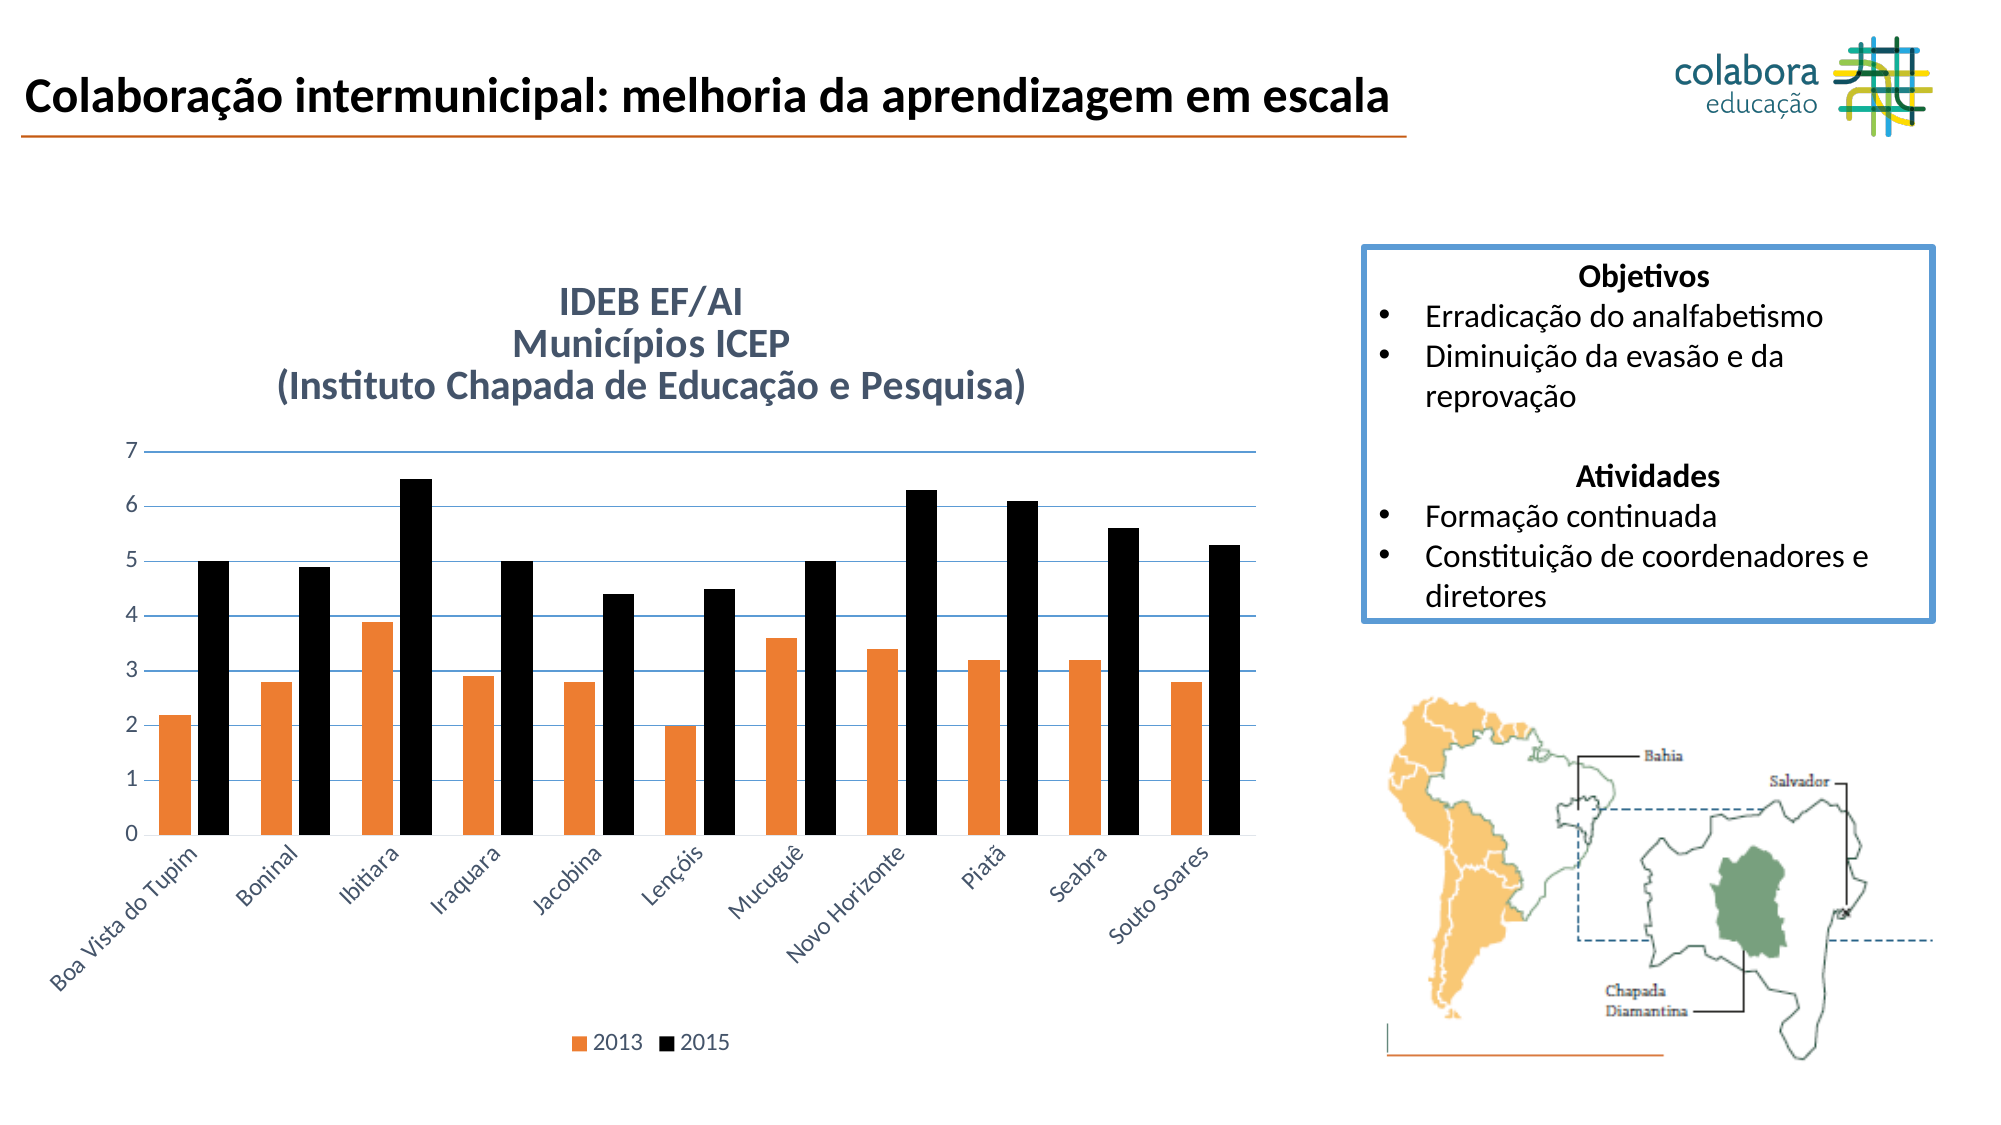

Colaboração intermunicipal: melhoria da aprendizagem em escala
### Chart: IDEB EF/AI
Municípios ICEP
(Instituto Chapada de Educação e Pesquisa)
| Category | 2013 | 2015 |
|---|---|---|
| Boa Vista do Tupim | 2.2 | 5.0 |
| Boninal | 2.8 | 4.9 |
| Ibitiara | 3.9 | 6.5 |
| Iraquara | 2.9 | 5.0 |
| Jacobina | 2.8 | 4.4 |
| Lençóis | 2.0 | 4.5 |
| Mucuguê | 3.6 | 5.0 |
| Novo Horizonte | 3.4 | 6.3 |
| Piatã | 3.2 | 6.1 |
| Seabra | 3.2 | 5.6 |
| Souto Soares | 2.8 | 5.3 |Objetivos
Erradicação do analfabetismo
Diminuição da evasão e da reprovação
Atividades
Formação continuada
Constituição de coordenadores e diretores